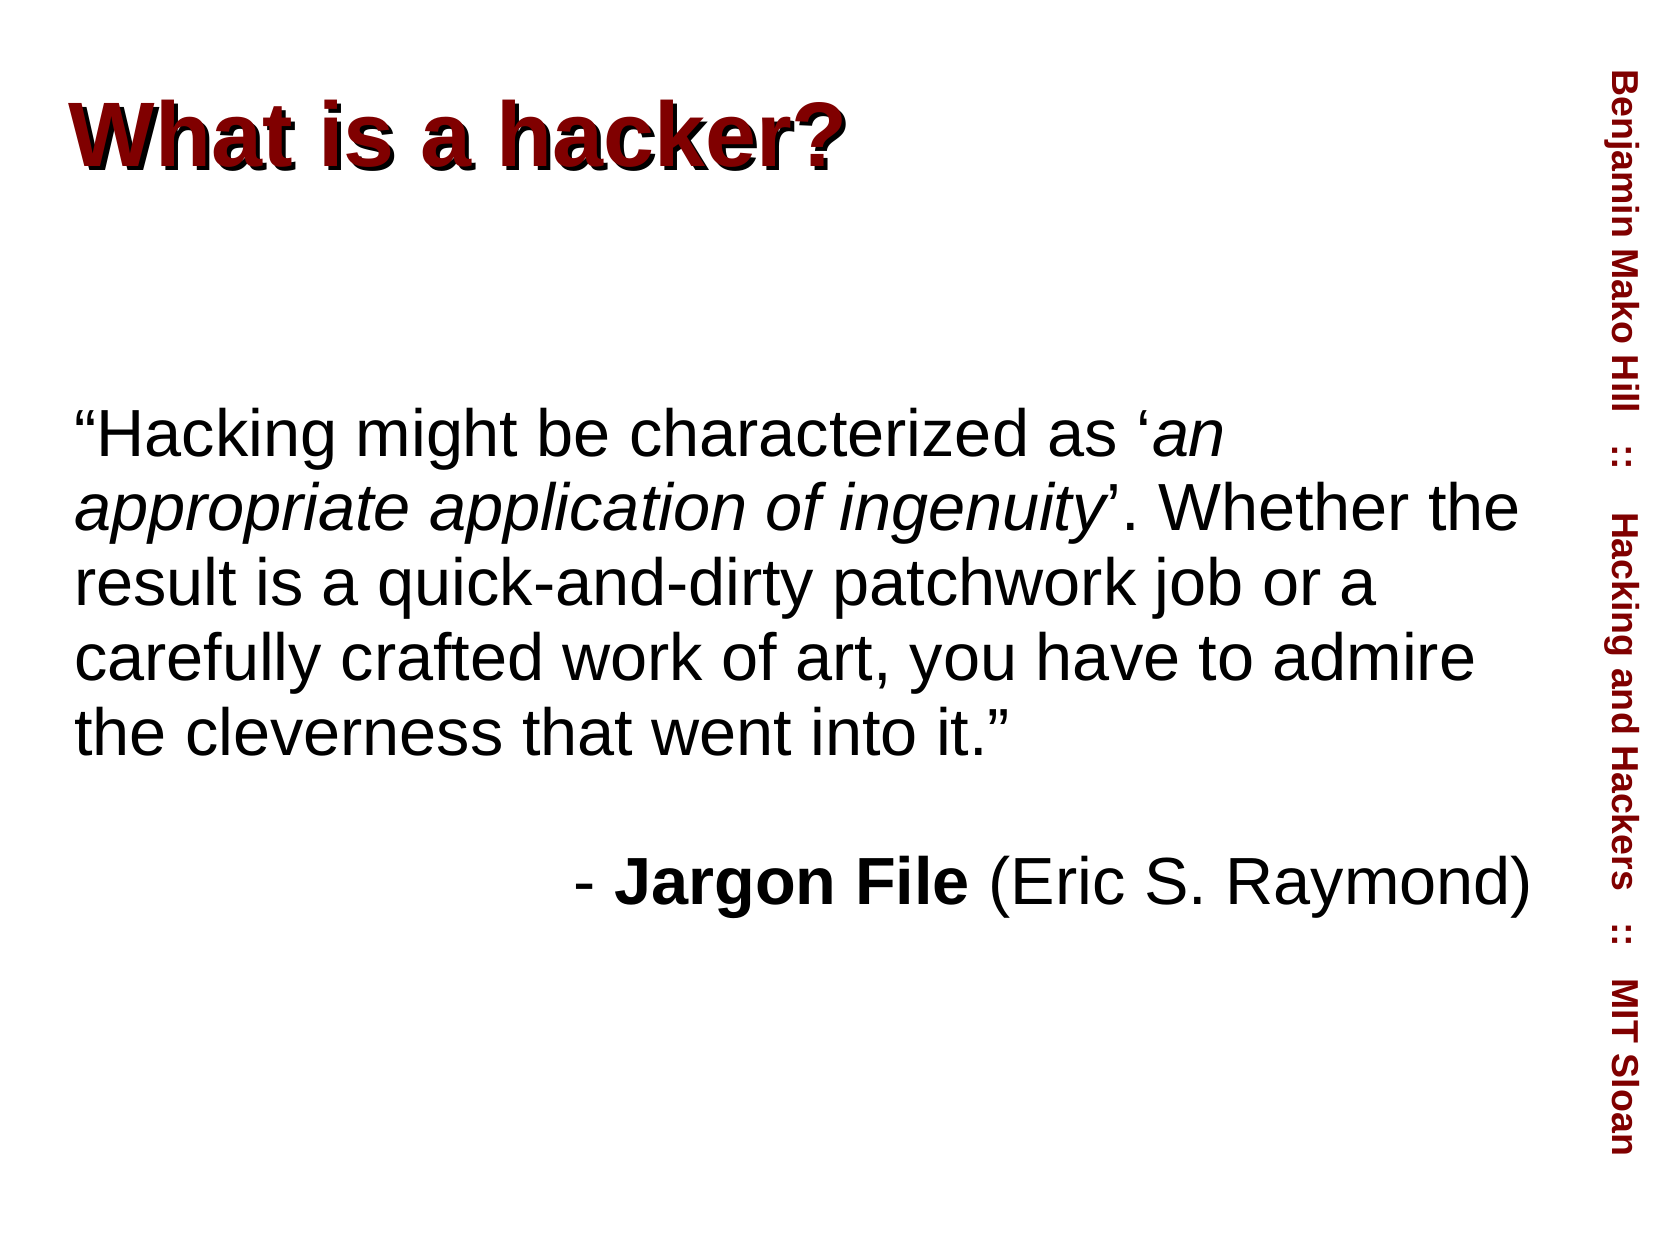

# What is a hacker?
“Hacking might be characterized as ‘an appropriate application of ingenuity’. Whether the result is a quick-and-dirty patchwork job or a carefully crafted work of art, you have to admire the cleverness that went into it.”
- Jargon File (Eric S. Raymond)